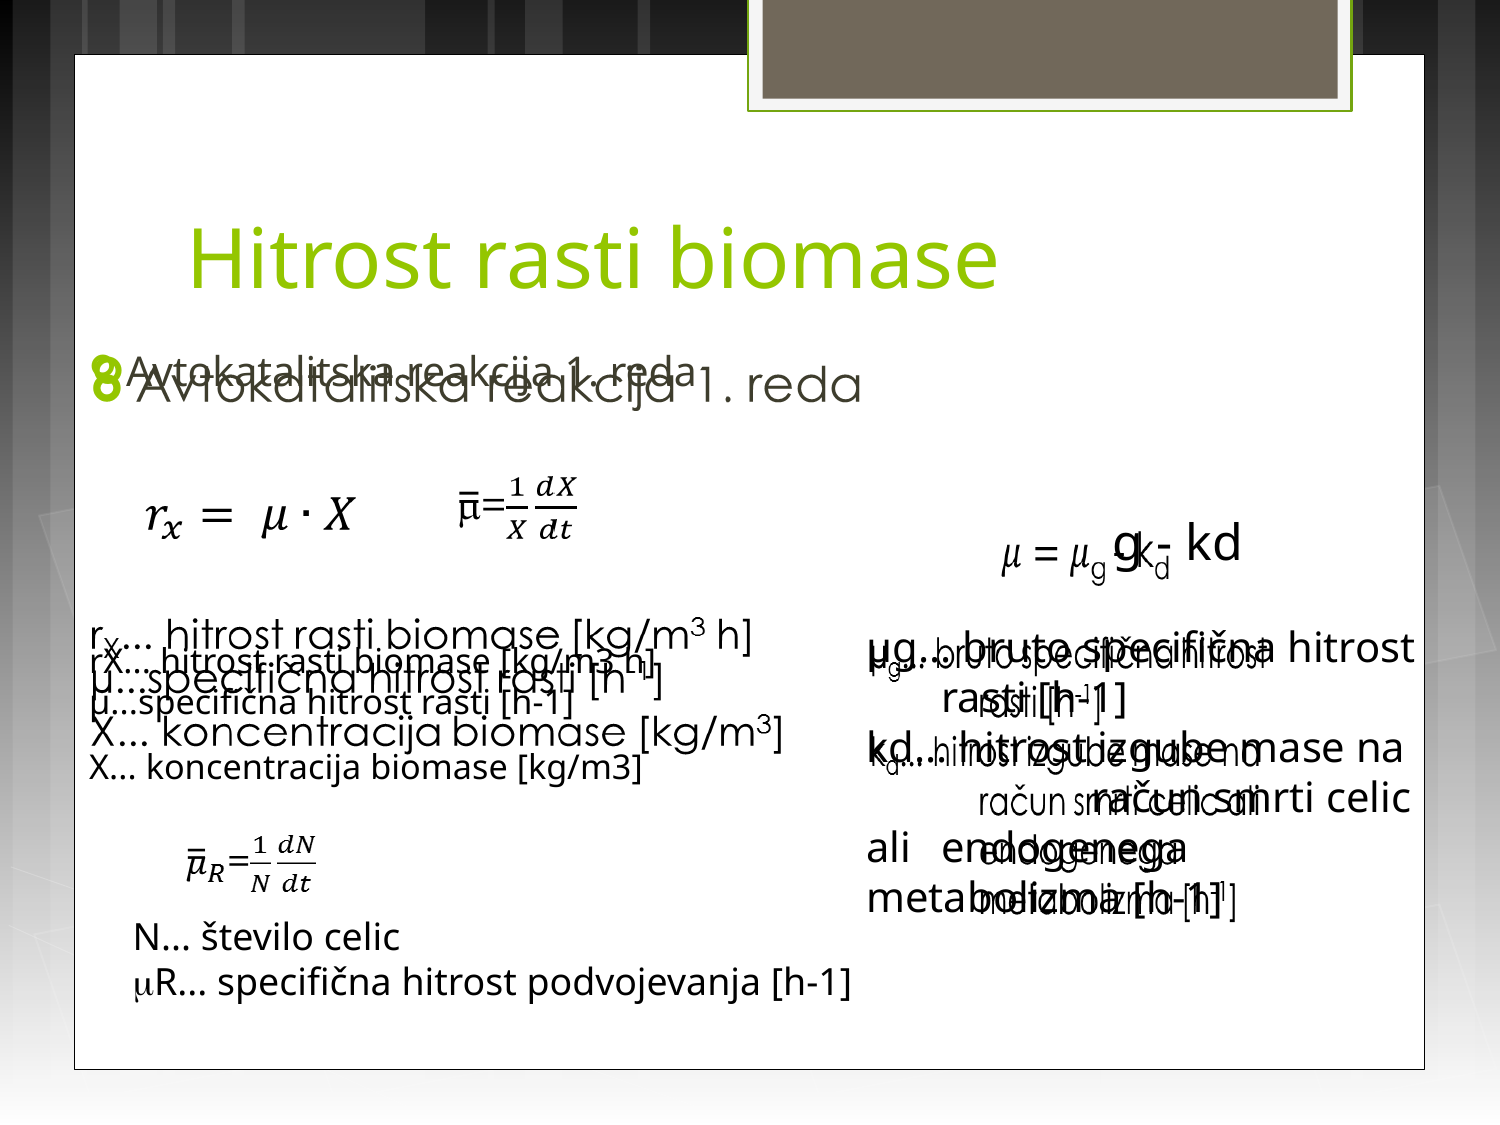

# Hitrost rasti biomase
Avtokatalitska reakcija 1. reda
rX... hitrost rasti biomase [kg/m3 h]	 µ...specifična hitrost rasti [h-1]
X... koncentracija biomase [kg/m3]
=
 g - kd
µg... bruto specifična hitrost 	rasti [h-1]
kd... hitrost izgube mase na 	račun smrti celic ali 	endogenega 	metabolizma [h-1]
=
N... število celic
R... specifična hitrost podvojevanja [h-1]